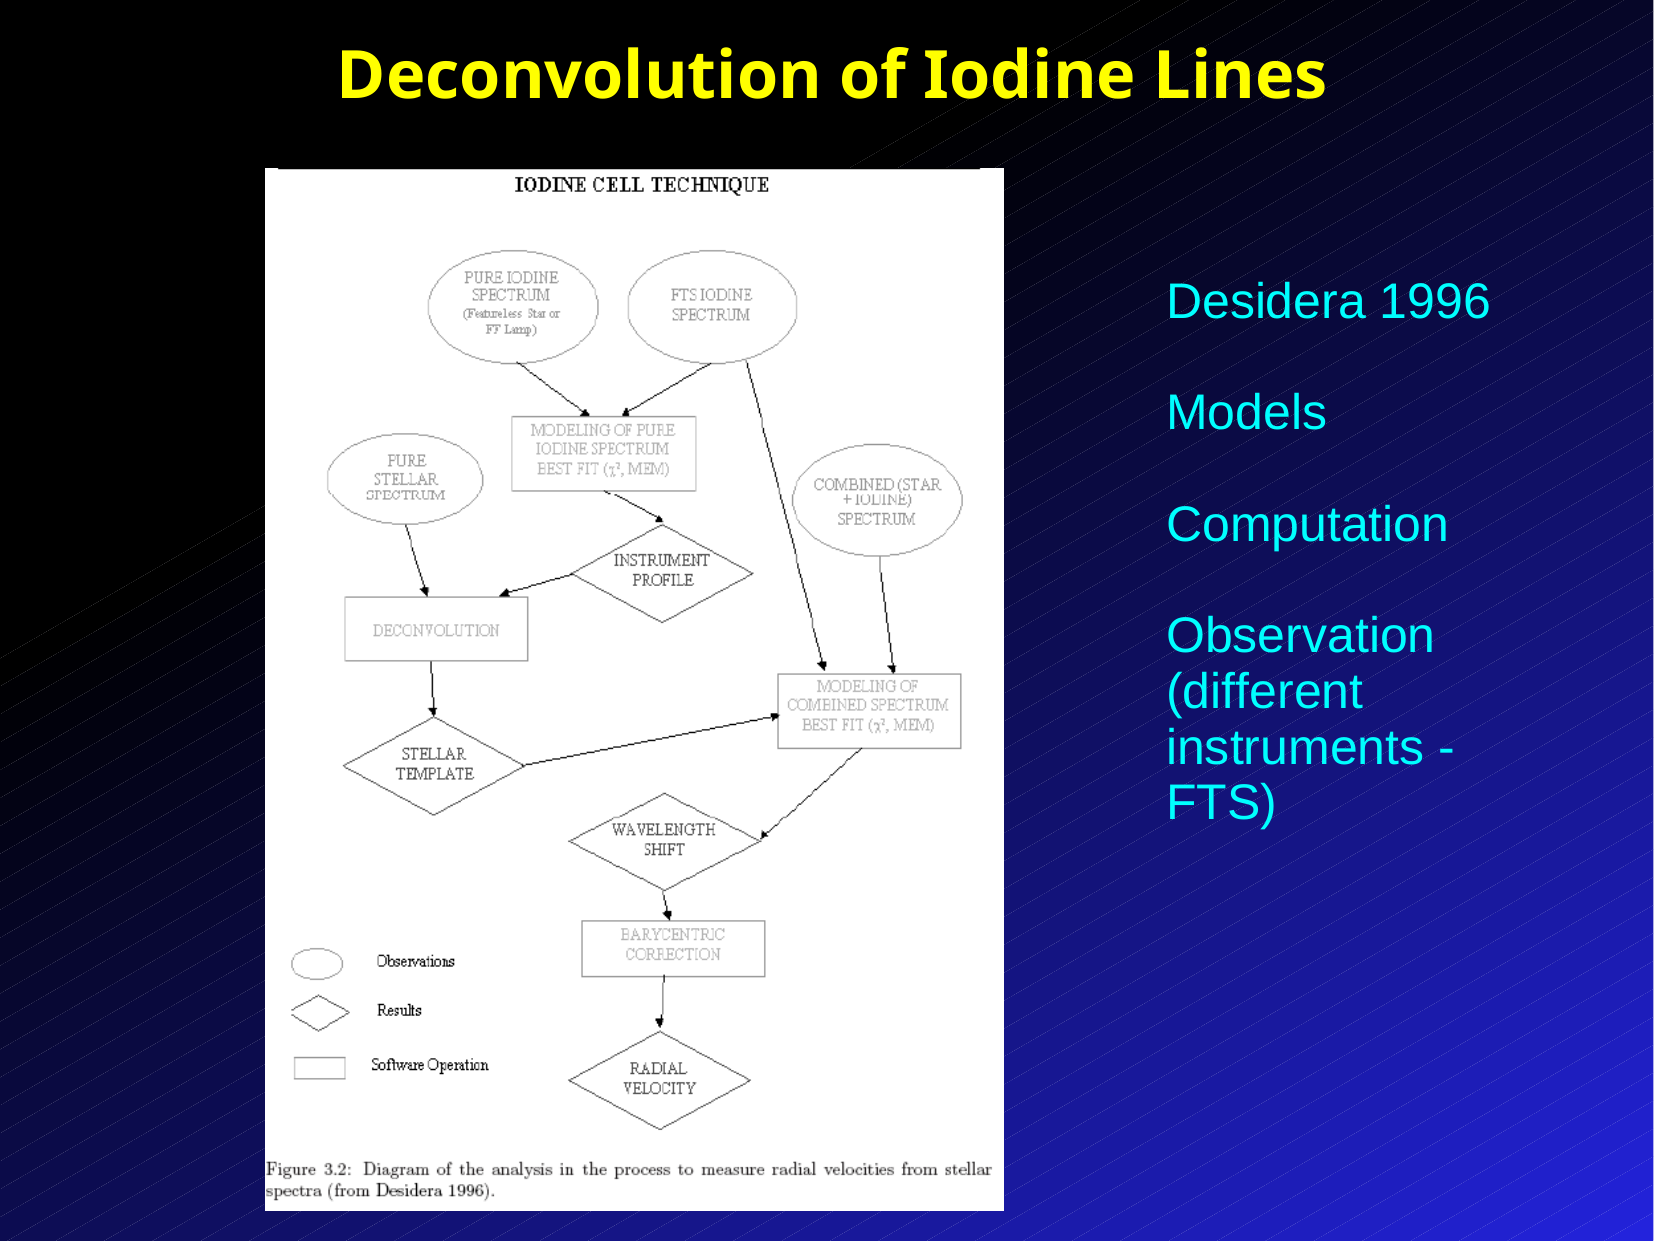

# Deconvolution of Iodine Lines
Desidera 1996
Models
Computation
Observation (different instruments - FTS)